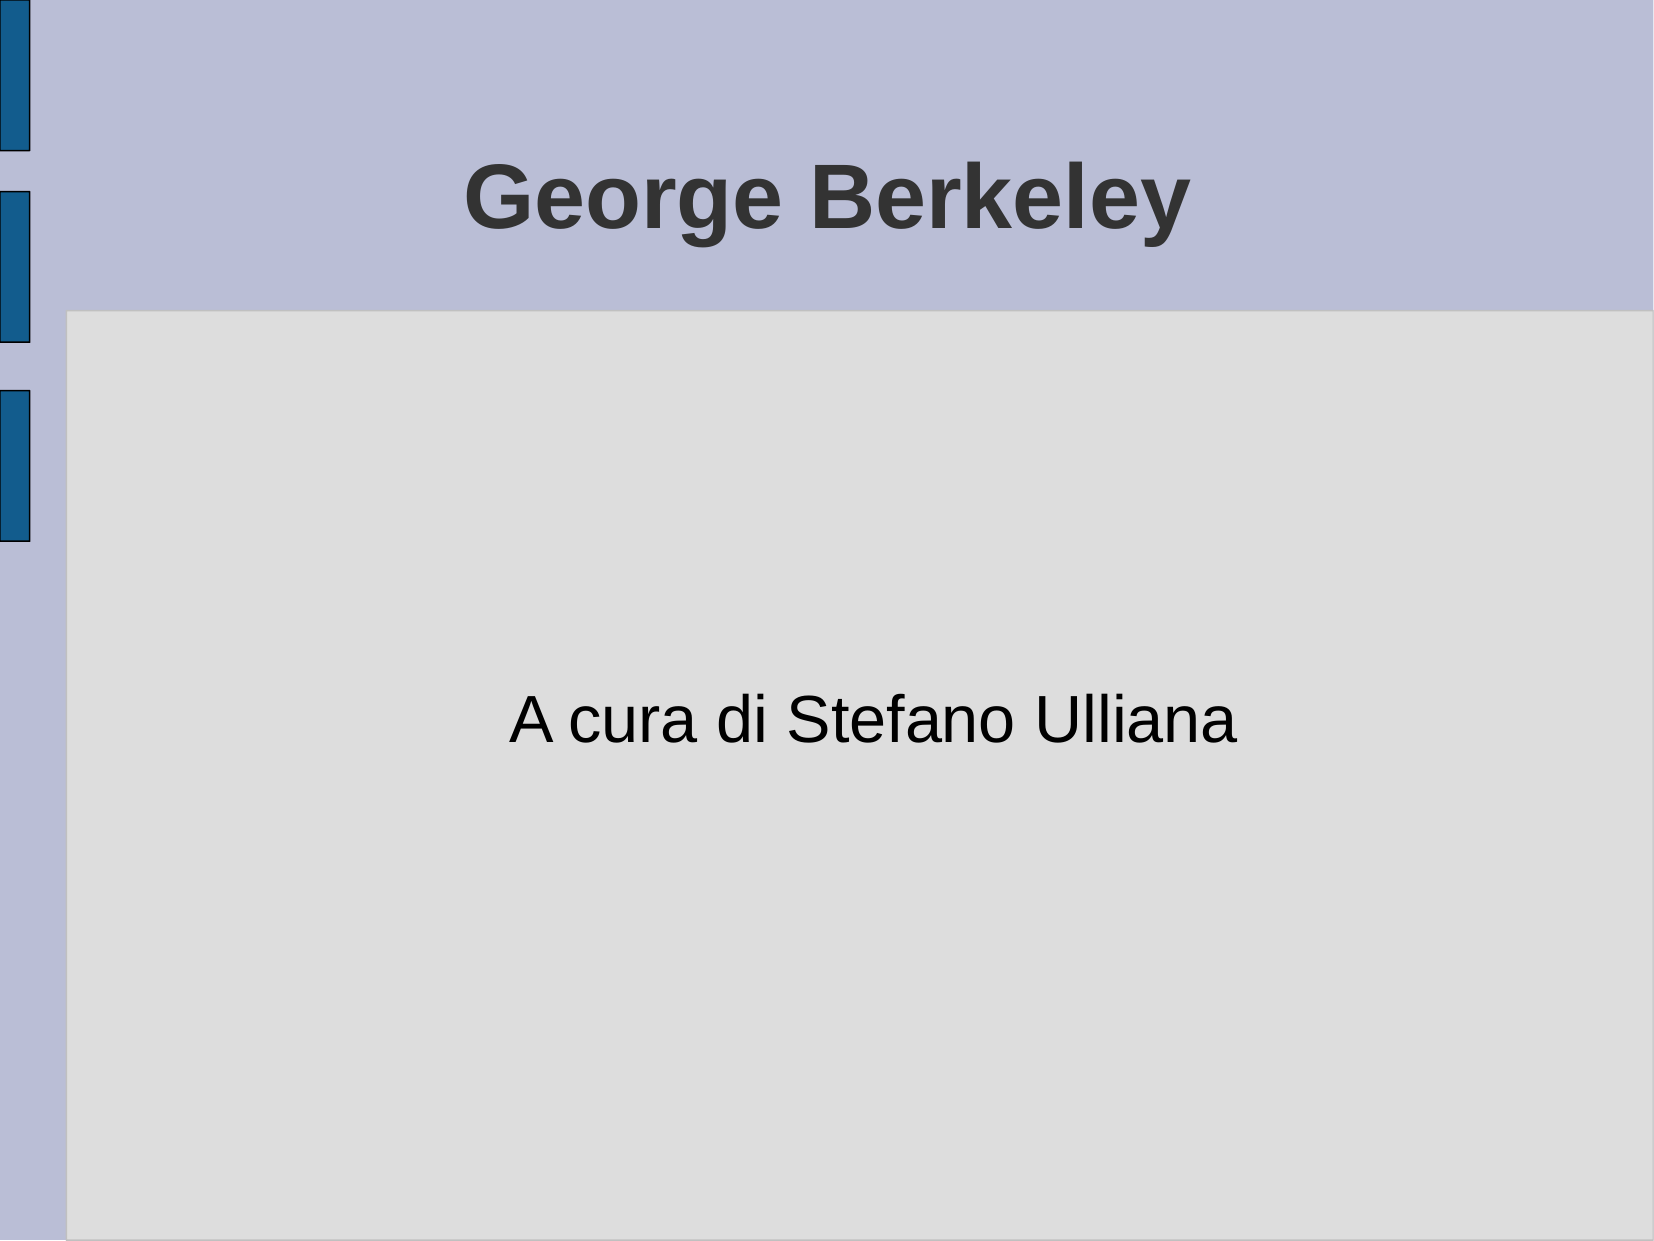

# George Berkeley
A cura di Stefano Ulliana